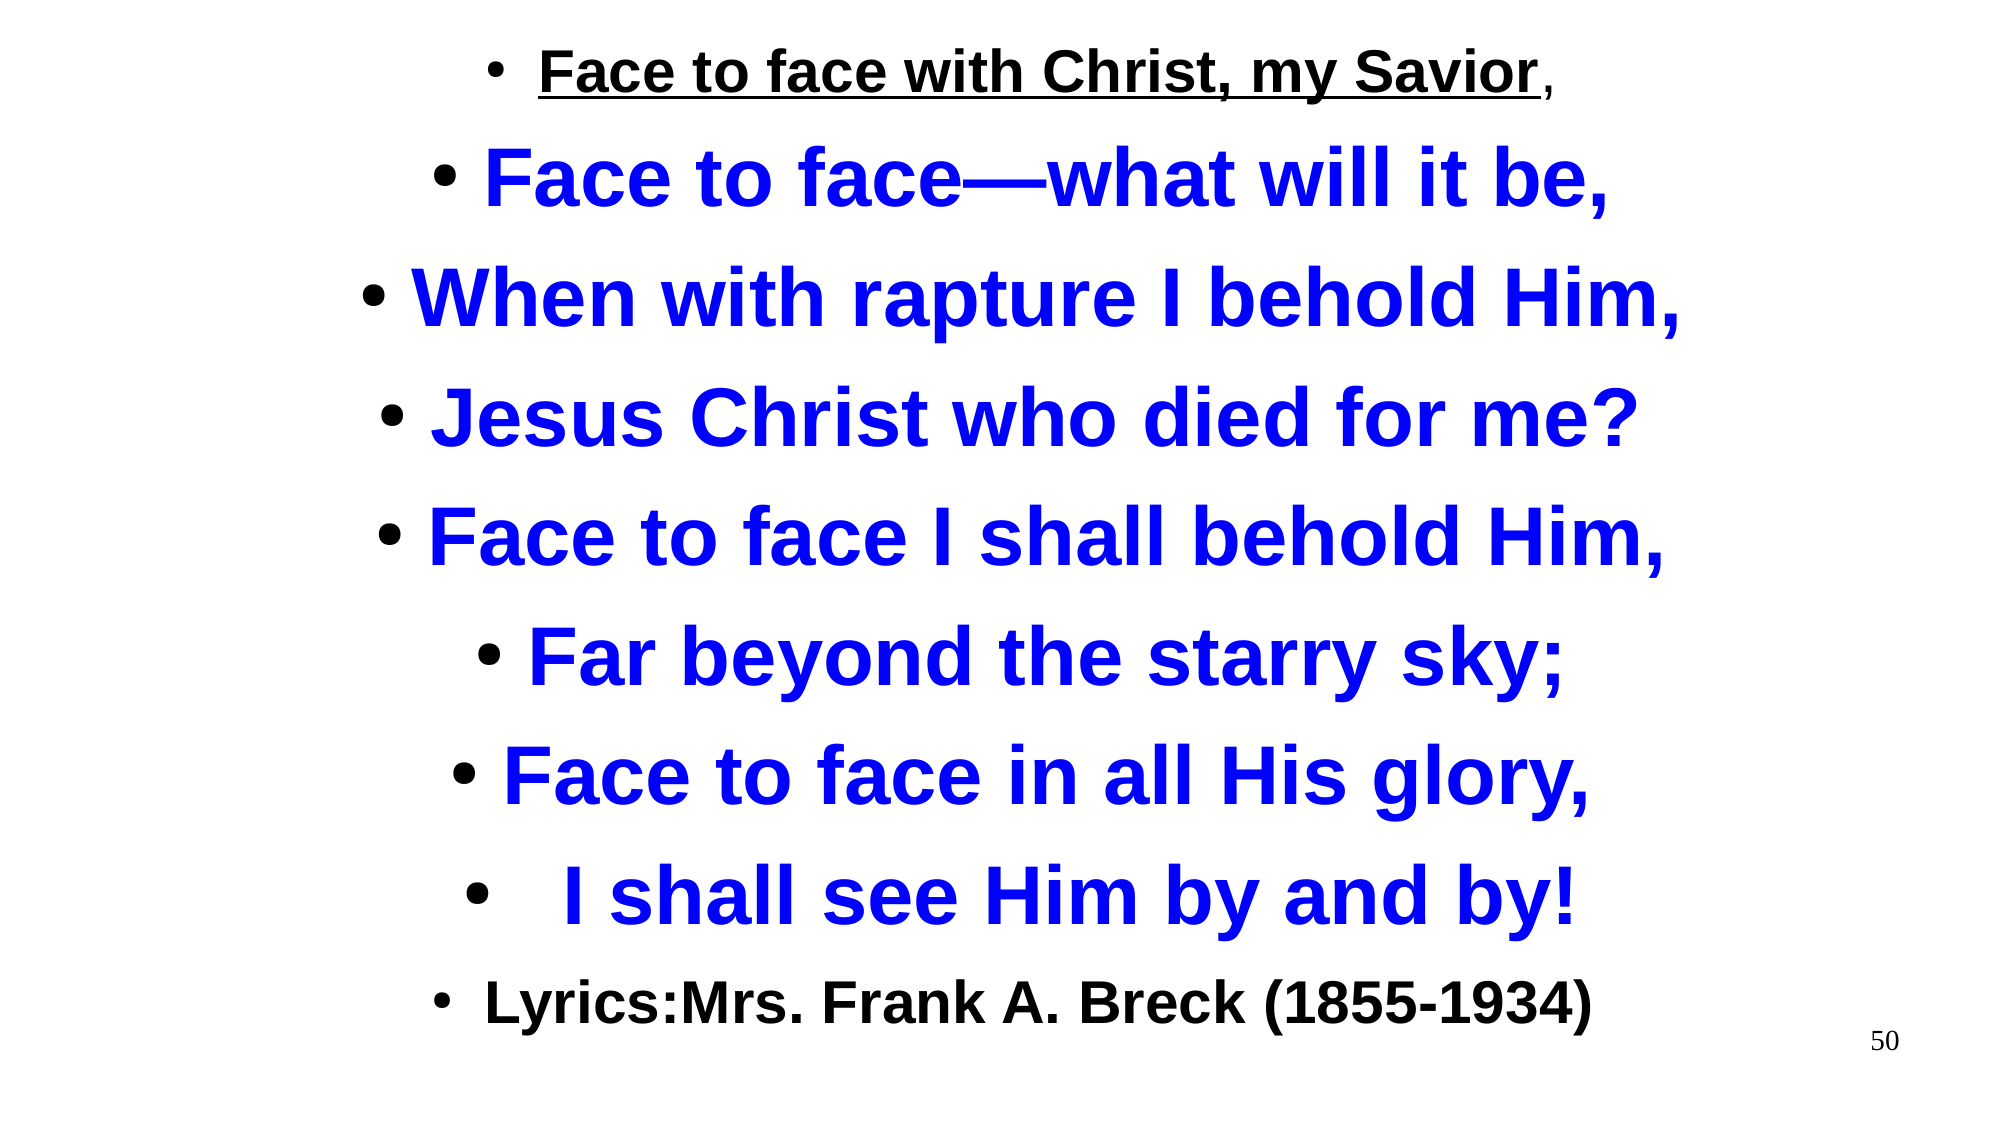

# Face to face with Christ, my Savior,
Face to face—what will it be,
When with rapture I behold Him,
Jesus Christ who died for me?
Face to face I shall behold Him,
Far beyond the starry sky;
Face to face in all His glory,
  I shall see Him by and by!
Lyrics:Mrs. Frank A. Breck (1855-1934)
50